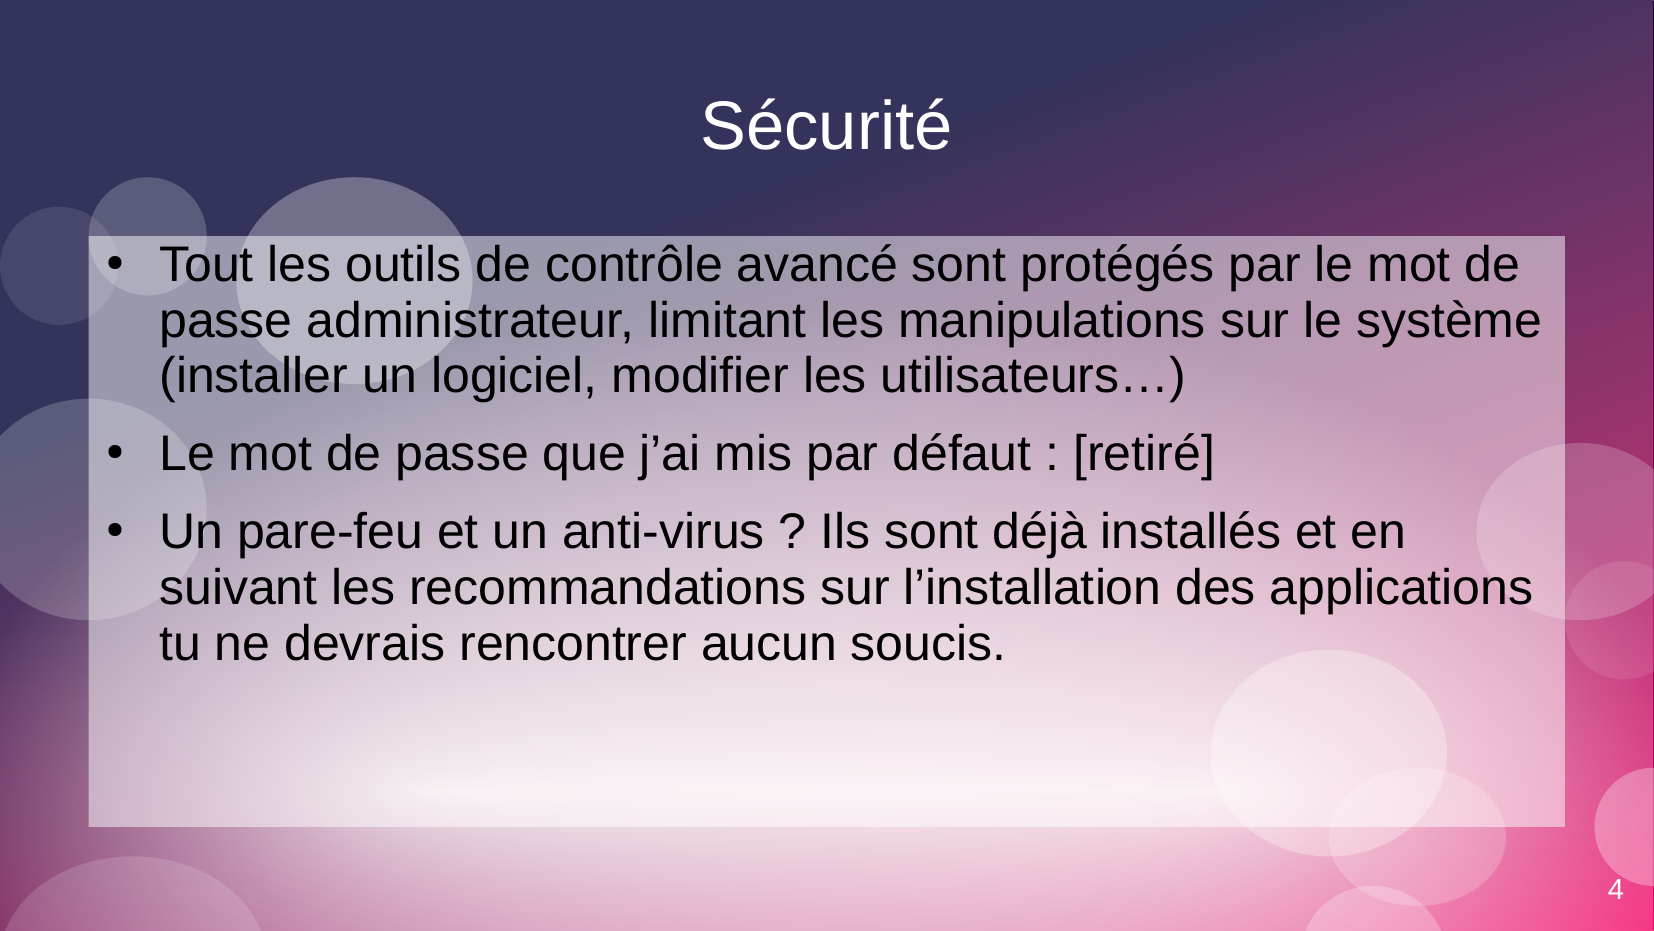

# Sécurité
Tout les outils de contrôle avancé sont protégés par le mot de passe administrateur, limitant les manipulations sur le système (installer un logiciel, modifier les utilisateurs…)
Le mot de passe que j’ai mis par défaut : [retiré]
Un pare-feu et un anti-virus ? Ils sont déjà installés et en suivant les recommandations sur l’installation des applications tu ne devrais rencontrer aucun soucis.